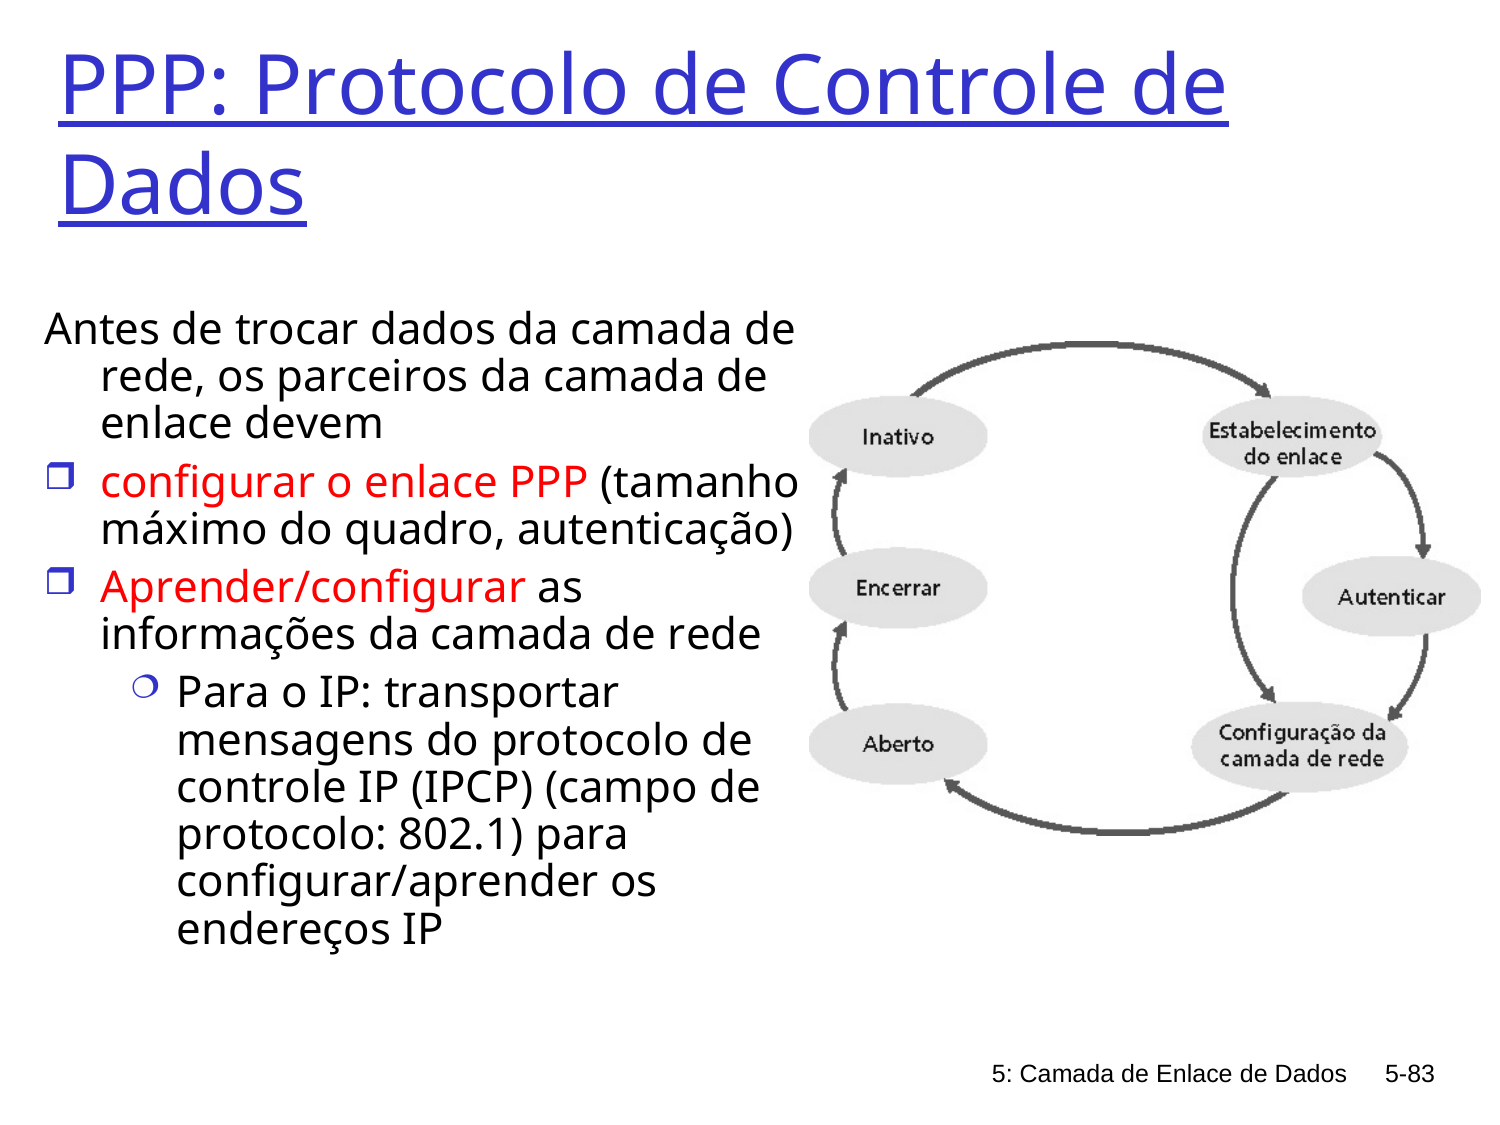

# PPP: Protocolo de Controle de Dados
Antes de trocar dados da camada de rede, os parceiros da camada de enlace devem
configurar o enlace PPP (tamanho máximo do quadro, autenticação)
Aprender/configurar as informações da camada de rede
Para o IP: transportar mensagens do protocolo de controle IP (IPCP) (campo de protocolo: 802.1) para configurar/aprender os endereços IP
5: Camada de Enlace de Dados